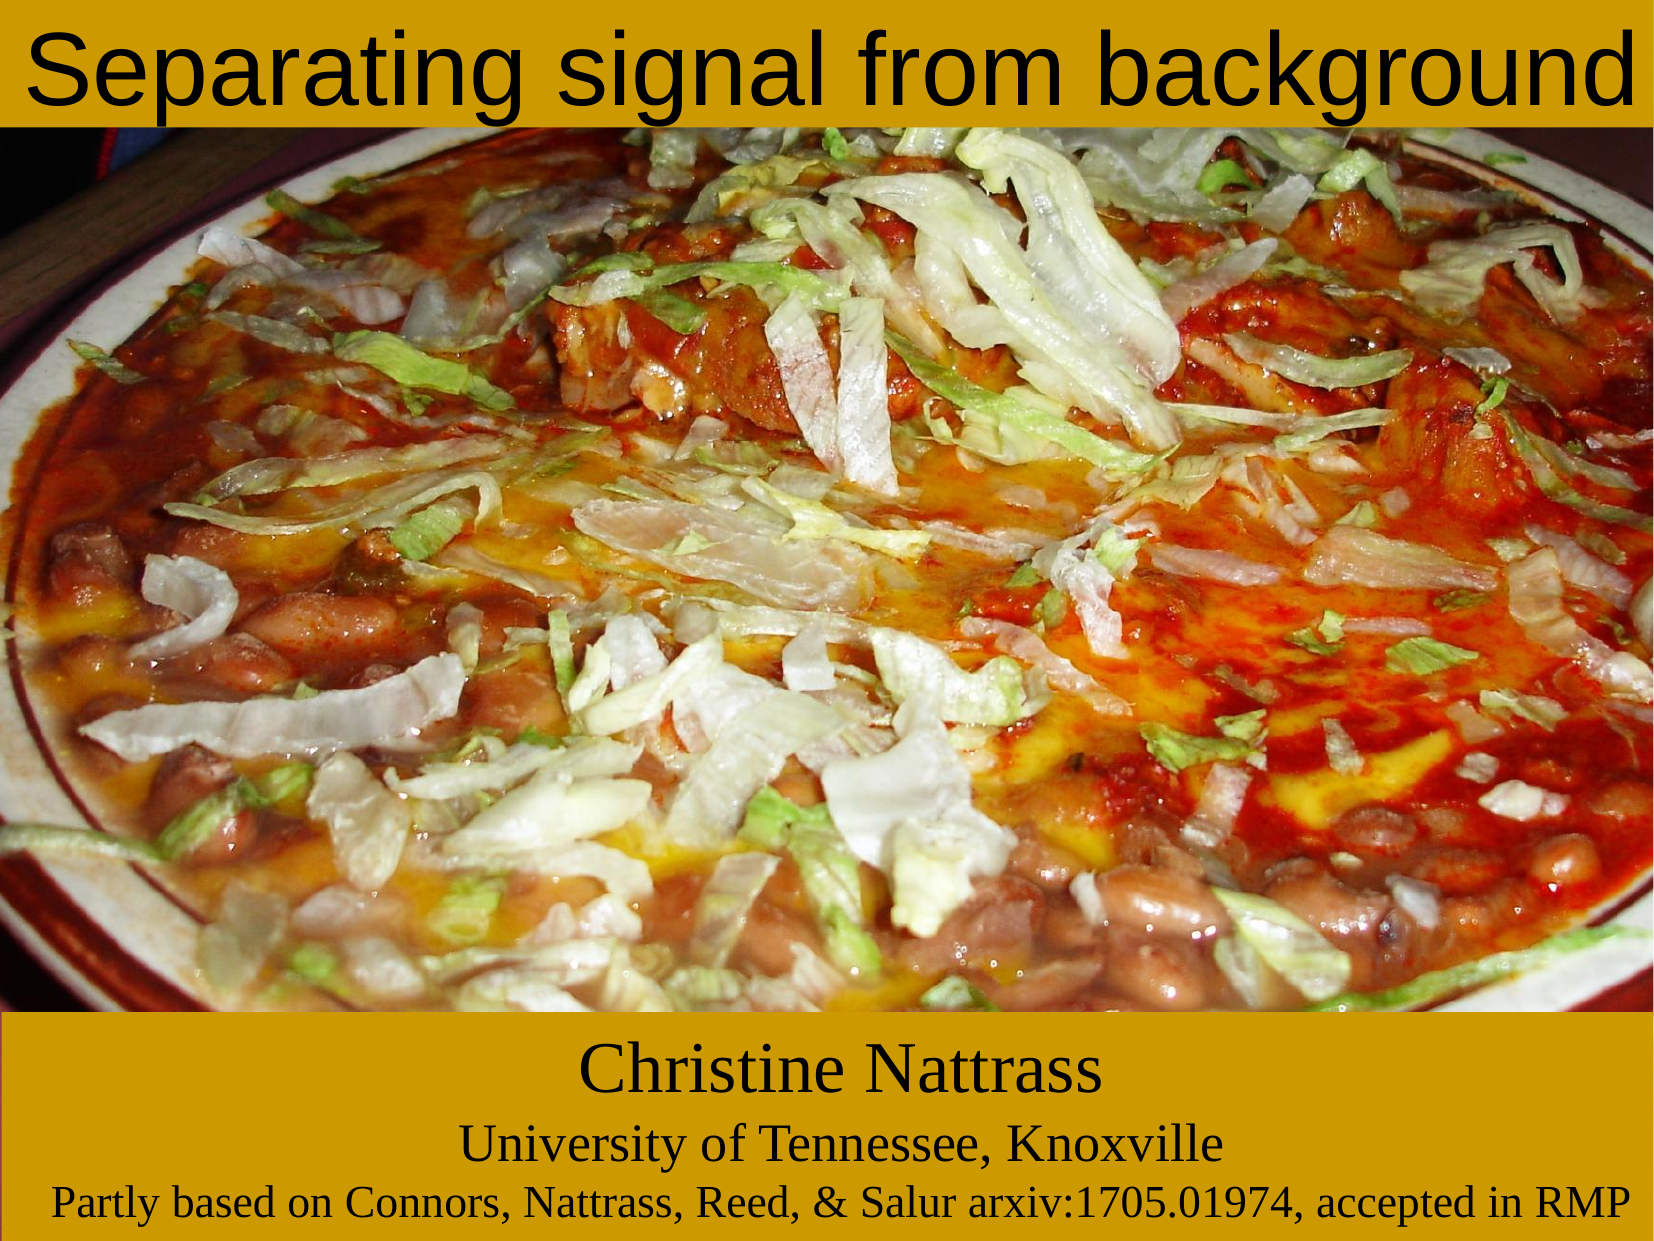

Separating signal from background
Christine Nattrass
University of Tennessee, Knoxville
Partly based on Connors, Nattrass, Reed, & Salur arxiv:1705.01974, accepted in RMP